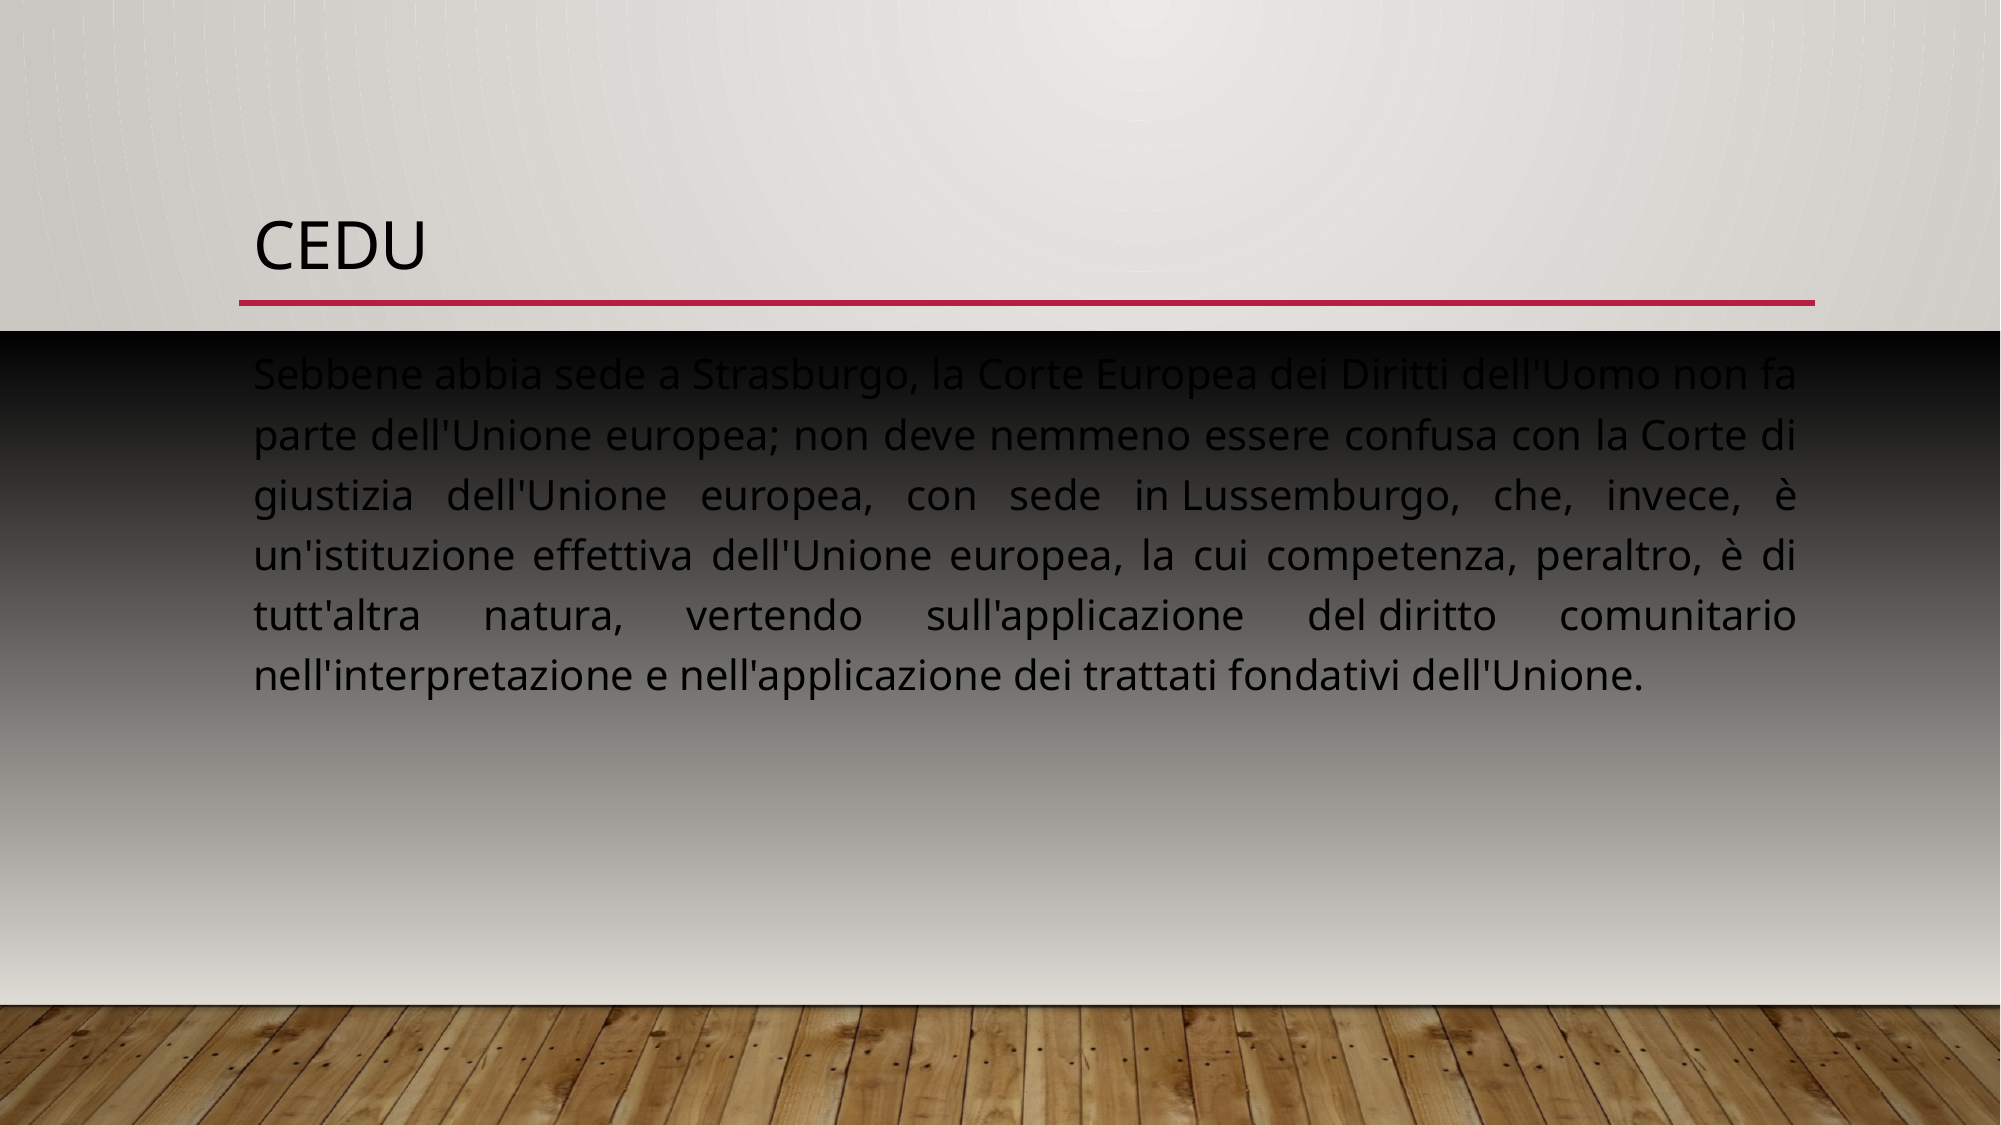

# cedu
Sebbene abbia sede a Strasburgo, la Corte Europea dei Diritti dell'Uomo non fa parte dell'Unione europea; non deve nemmeno essere confusa con la Corte di giustizia dell'Unione europea, con sede in Lussemburgo, che, invece, è un'istituzione effettiva dell'Unione europea, la cui competenza, peraltro, è di tutt'altra natura, vertendo sull'applicazione del diritto comunitario nell'interpretazione e nell'applicazione dei trattati fondativi dell'Unione.